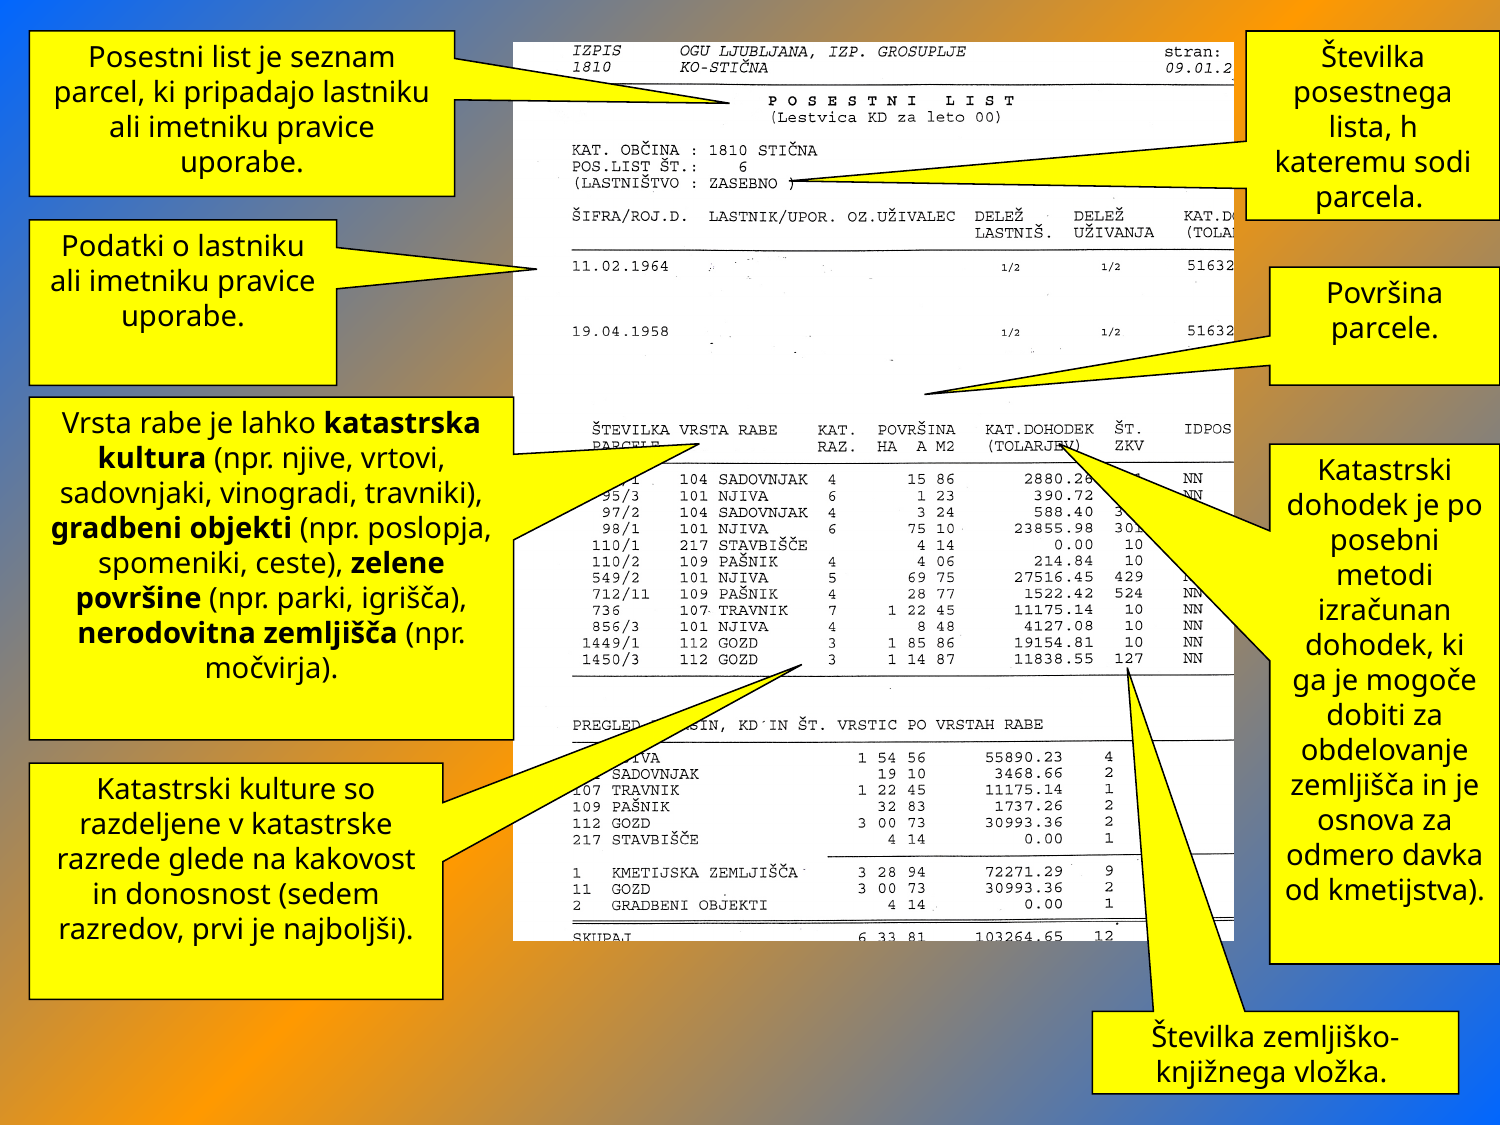

Posestni list je seznam parcel, ki pripadajo lastniku ali imetniku pravice uporabe.
Številka posestnega lista, h kateremu sodi parcela.
Podatki o lastniku ali imetniku pravice uporabe.
Površina parcele.
Vrsta rabe je lahko katastrska kultura (npr. njive, vrtovi, sadovnjaki, vinogradi, travniki), gradbeni objekti (npr. poslopja, spomeniki, ceste), zelene površine (npr. parki, igrišča), nerodovitna zemljišča (npr. močvirja).
Katastrski dohodek je po posebni metodi izračunan dohodek, ki ga je mogoče dobiti za obdelovanje zemljišča in je osnova za odmero davka od kmetijstva).
Katastrski kulture so razdeljene v katastrske razrede glede na kakovost in donosnost (sedem razredov, prvi je najboljši).
Številka zemljiško-knjižnega vložka.